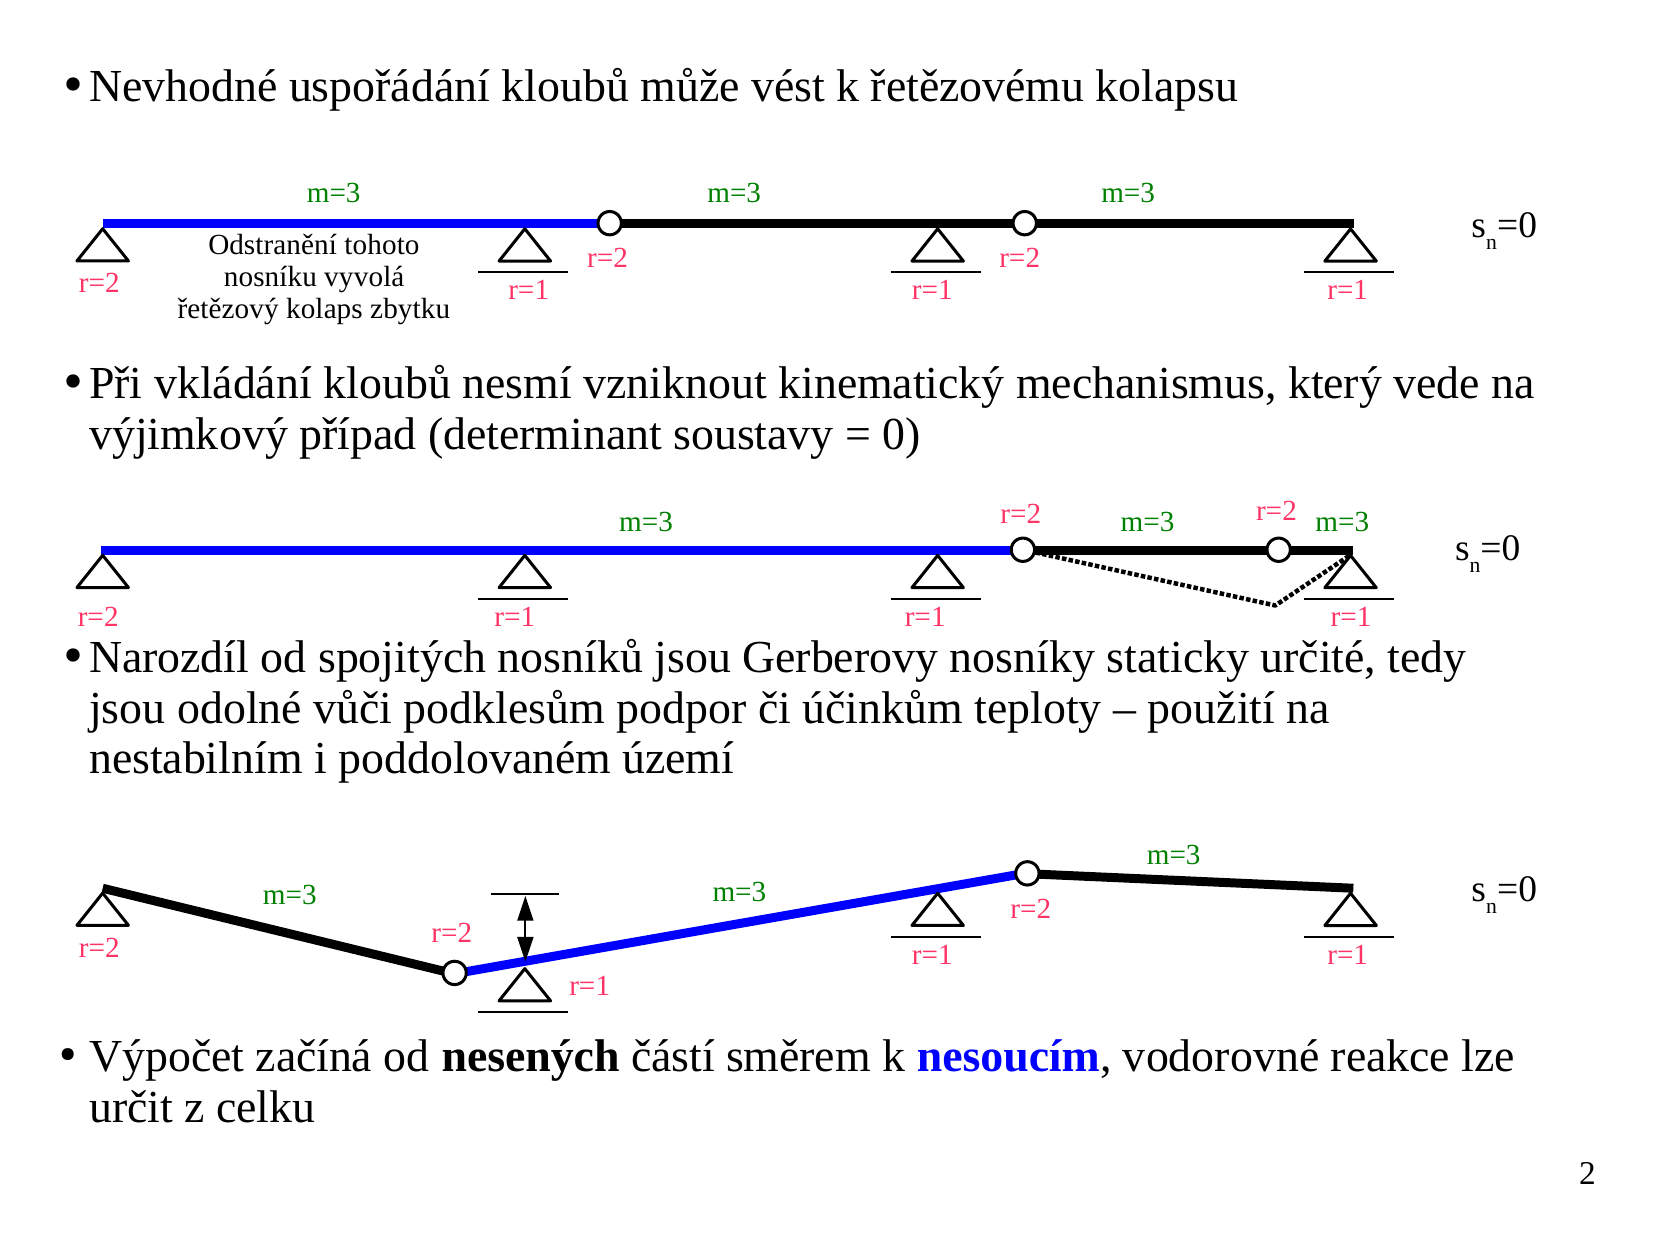

# Nevhodné uspořádání kloubů může vést k řetězovému kolapsu
Při vkládání kloubů nesmí vzniknout kinematický mechanismus, který vede na výjimkový případ (determinant soustavy = 0)
Narozdíl od spojitých nosníků jsou Gerberovy nosníky staticky určité, tedy jsou odolné vůči podklesům podpor či účinkům teploty – použití na nestabilním i poddolovaném území
Výpočet začíná od nesených částí směrem k nesoucím, vodorovné reakce lze určit z celku
m=3
m=3
m=3
sn=0
Odstranění tohoto nosníku vyvolá řetězový kolaps zbytku
r=2
r=2
r=2
r=1
r=1
r=1
r=2
r=2
m=3
m=3
m=3
sn=0
r=2
r=1
r=1
r=1
m=3
sn=0
m=3
m=3
r=2
r=2
r=2
r=1
r=1
r=1
2